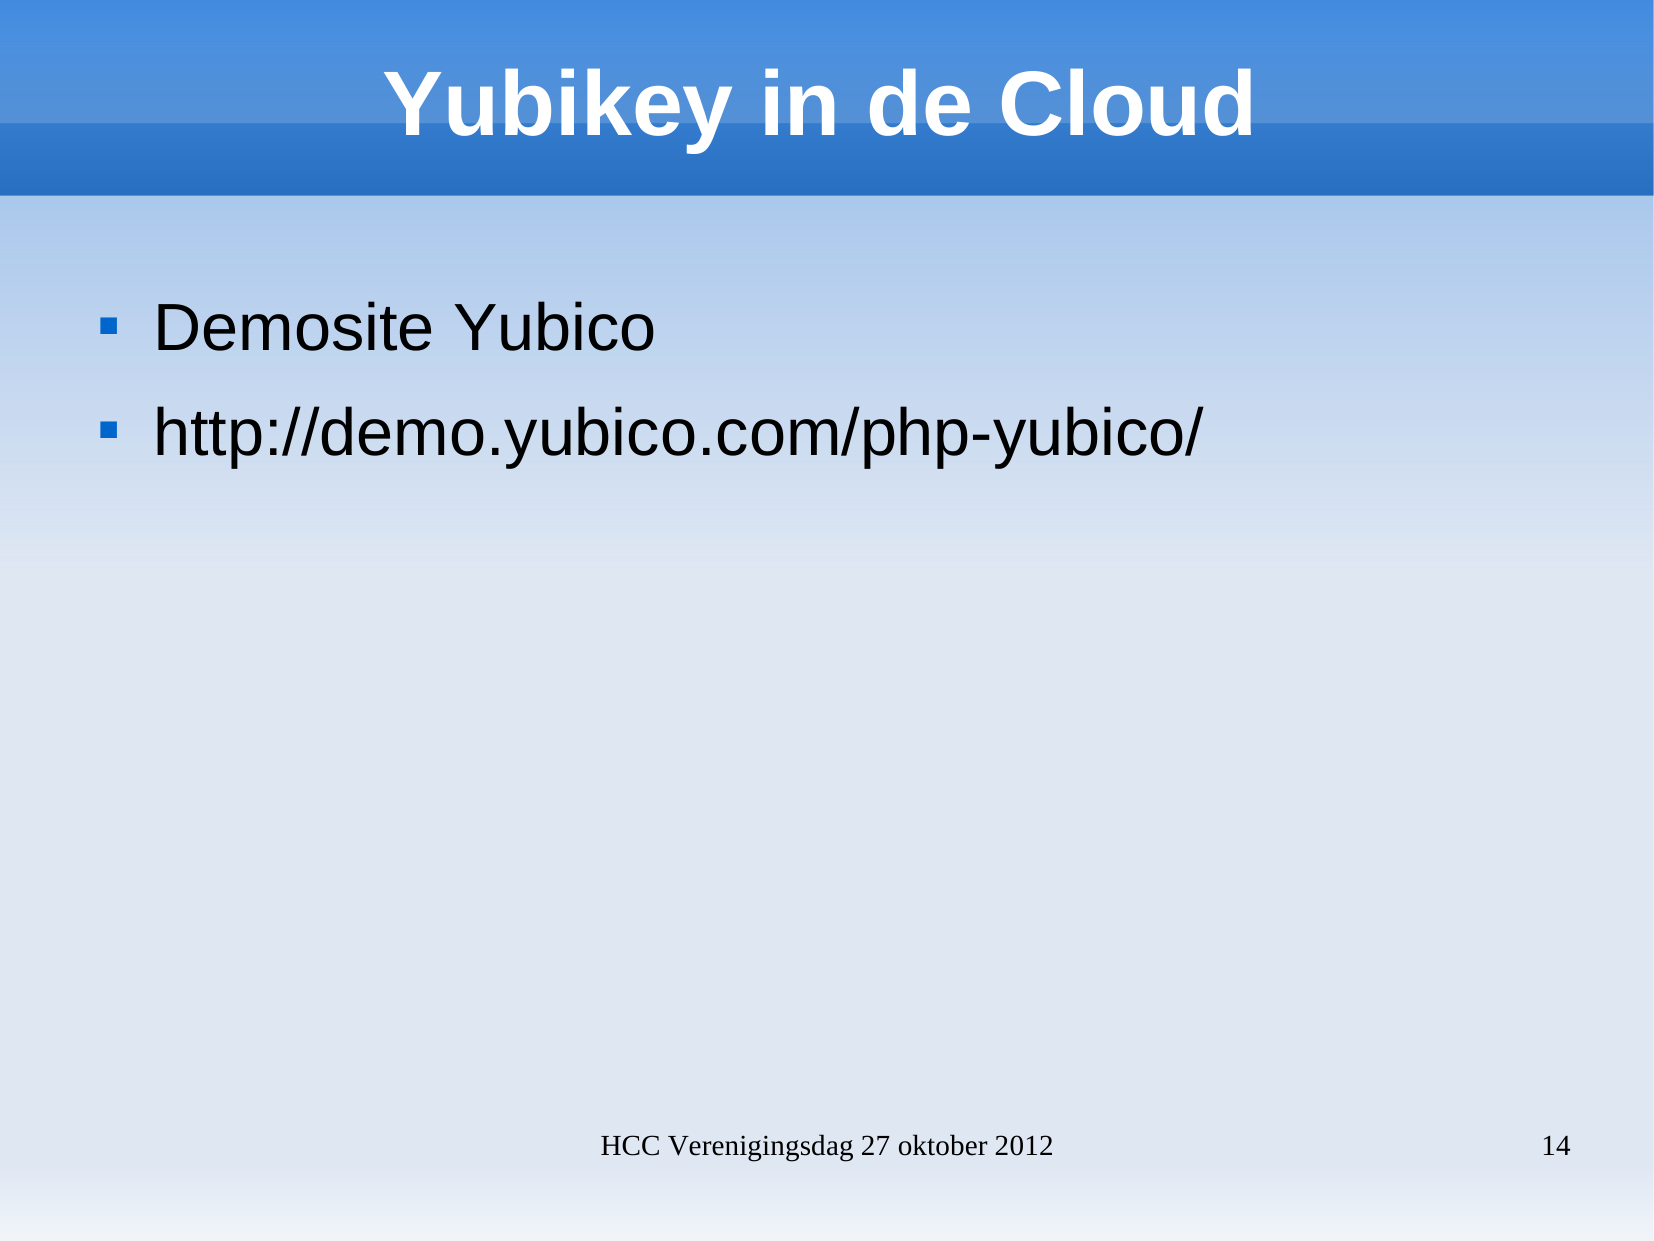

# Yubikey in de Cloud
Demosite Yubico
http://demo.yubico.com/php-yubico/
HCC Verenigingsdag 27 oktober 2012
14